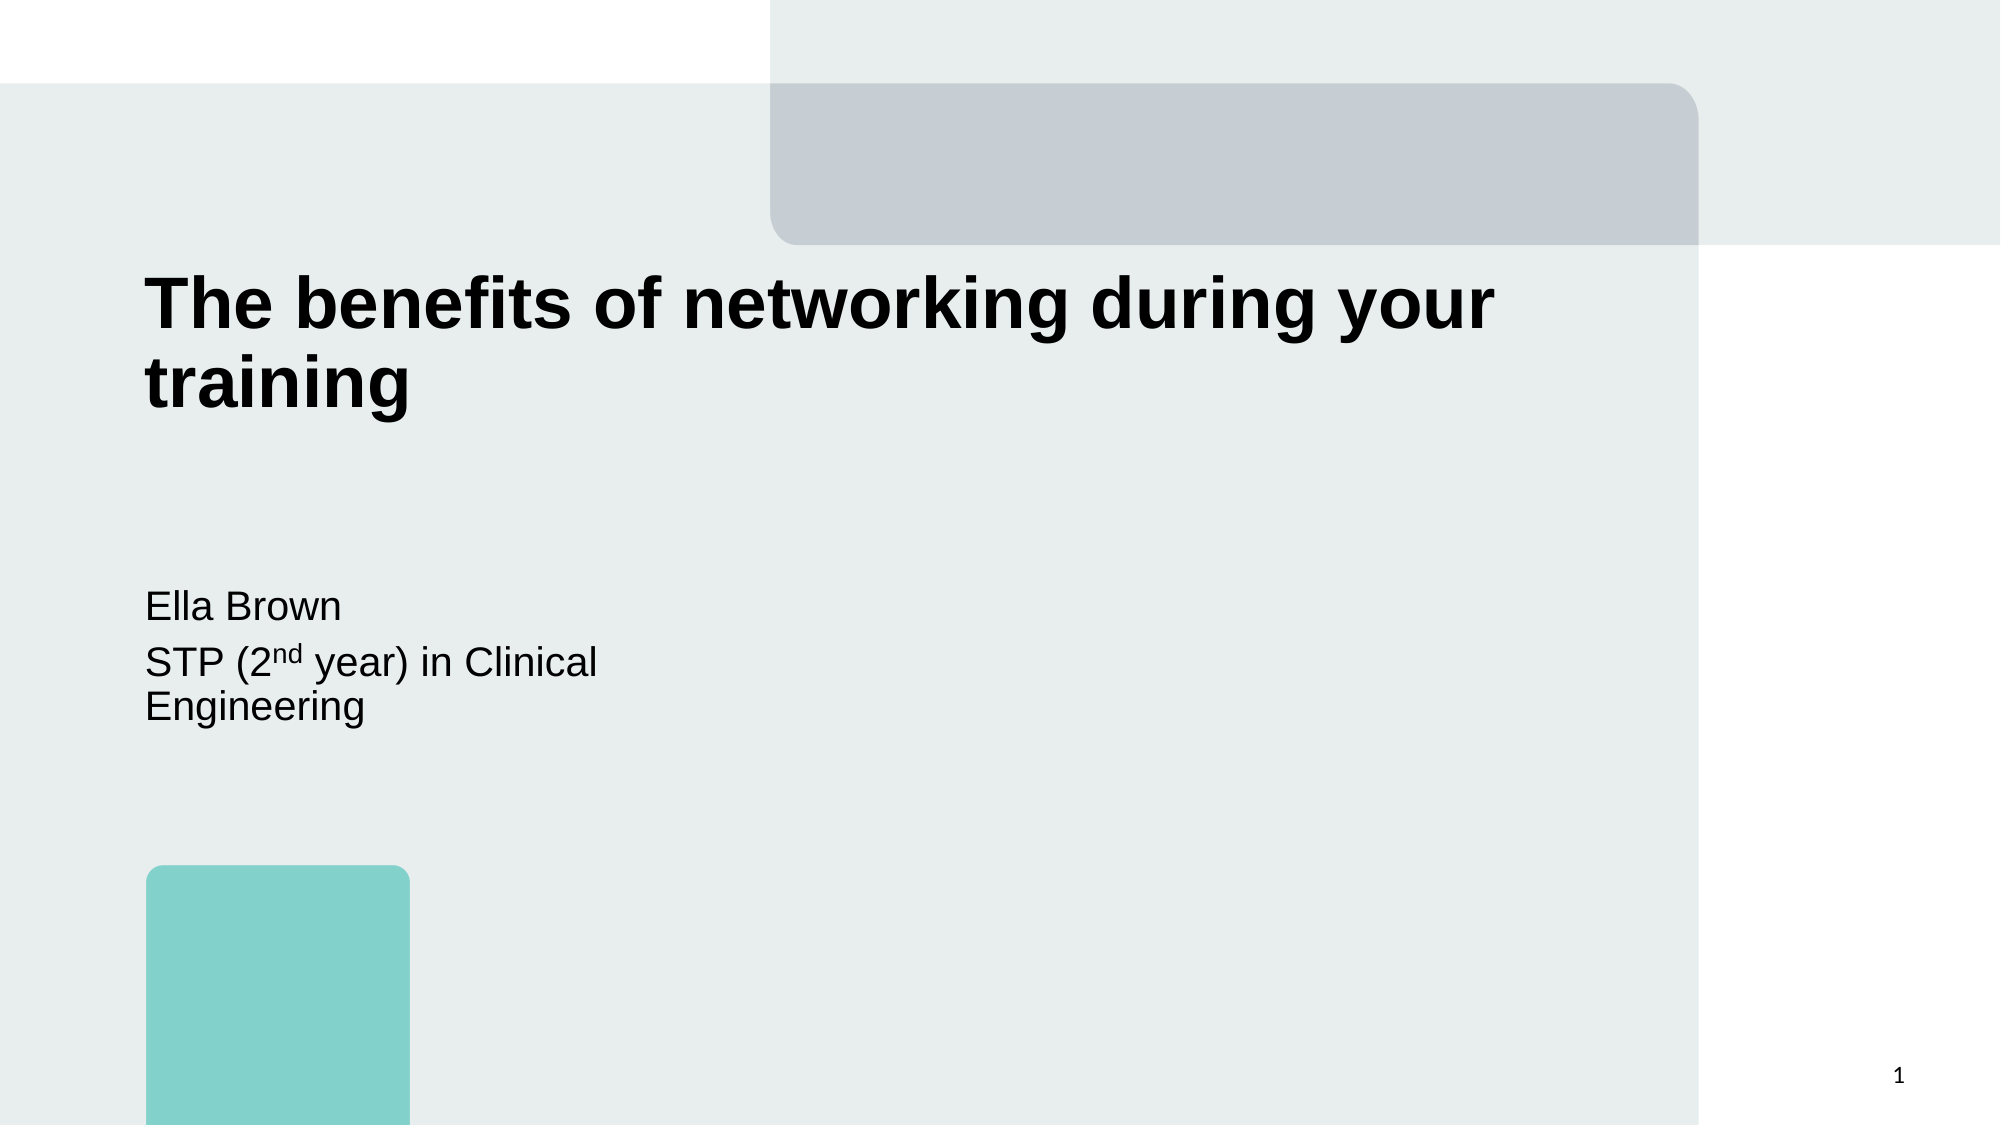

The benefits of networking during your training
# Ella Brown
STP (2nd year) in Clinical Engineering